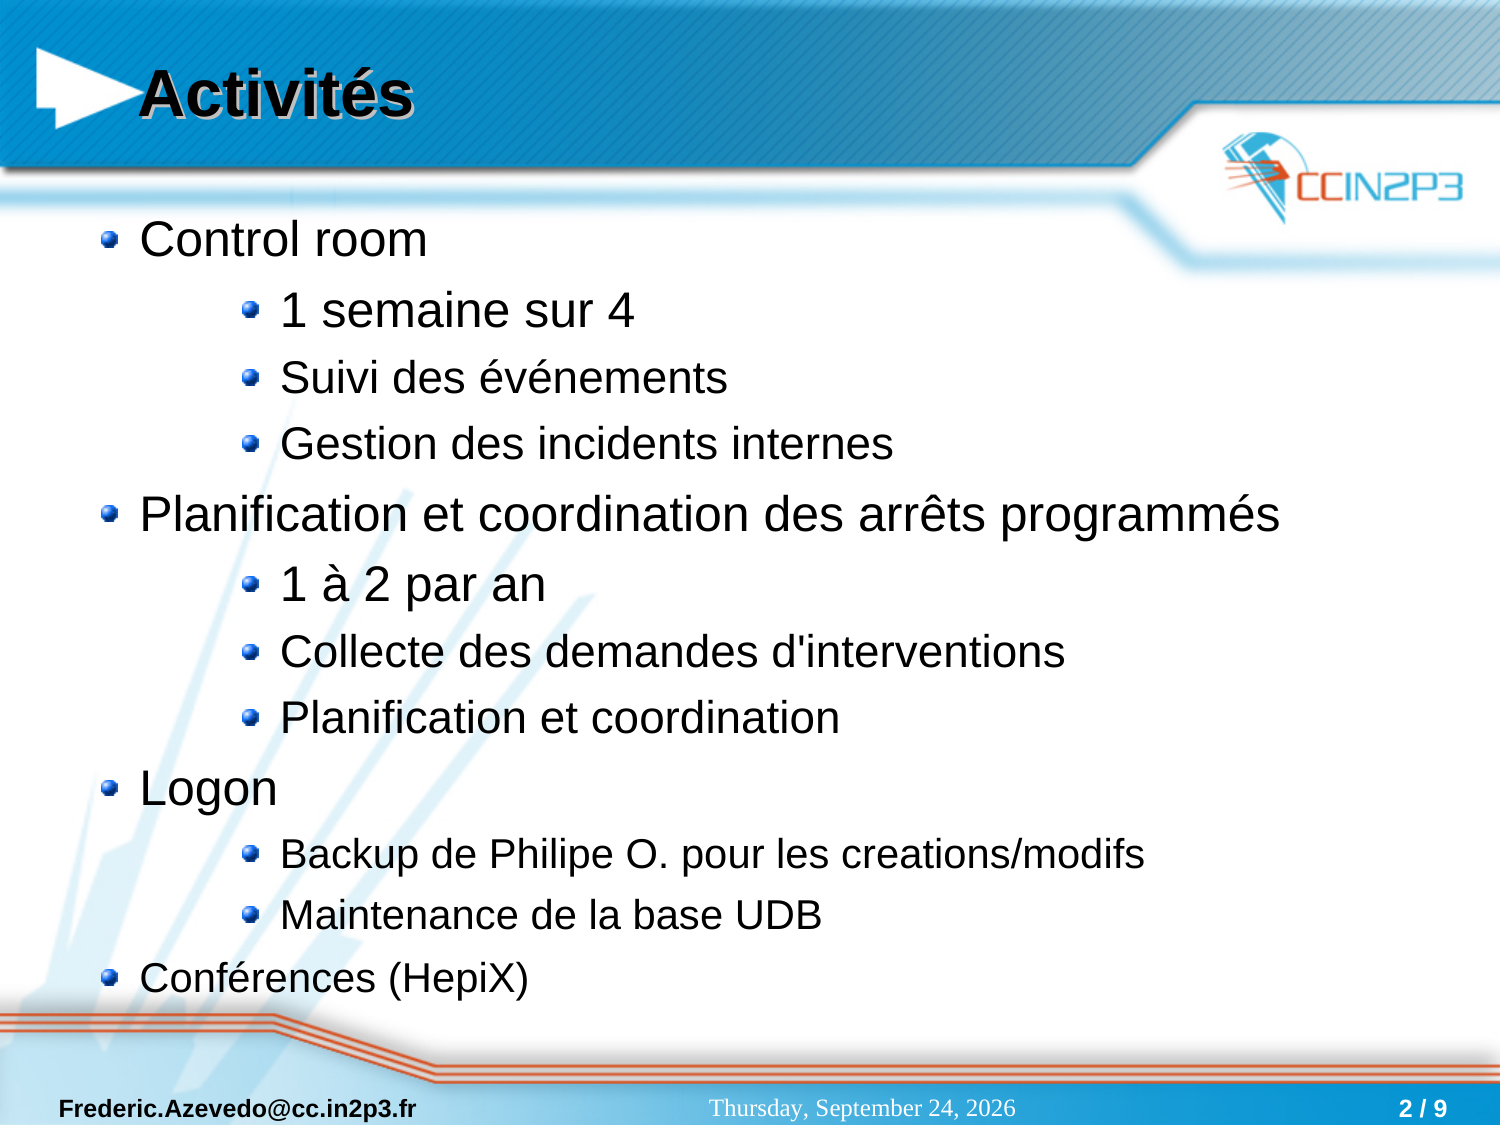

# Activités
Control room
1 semaine sur 4
Suivi des événements
Gestion des incidents internes
Planification et coordination des arrêts programmés
1 à 2 par an
Collecte des demandes d'interventions
Planification et coordination
Logon
Backup de Philipe O. pour les creations/modifs
Maintenance de la base UDB
Conférences (HepiX)
Frederic.Azevedo@cc.in2p3.fr
2